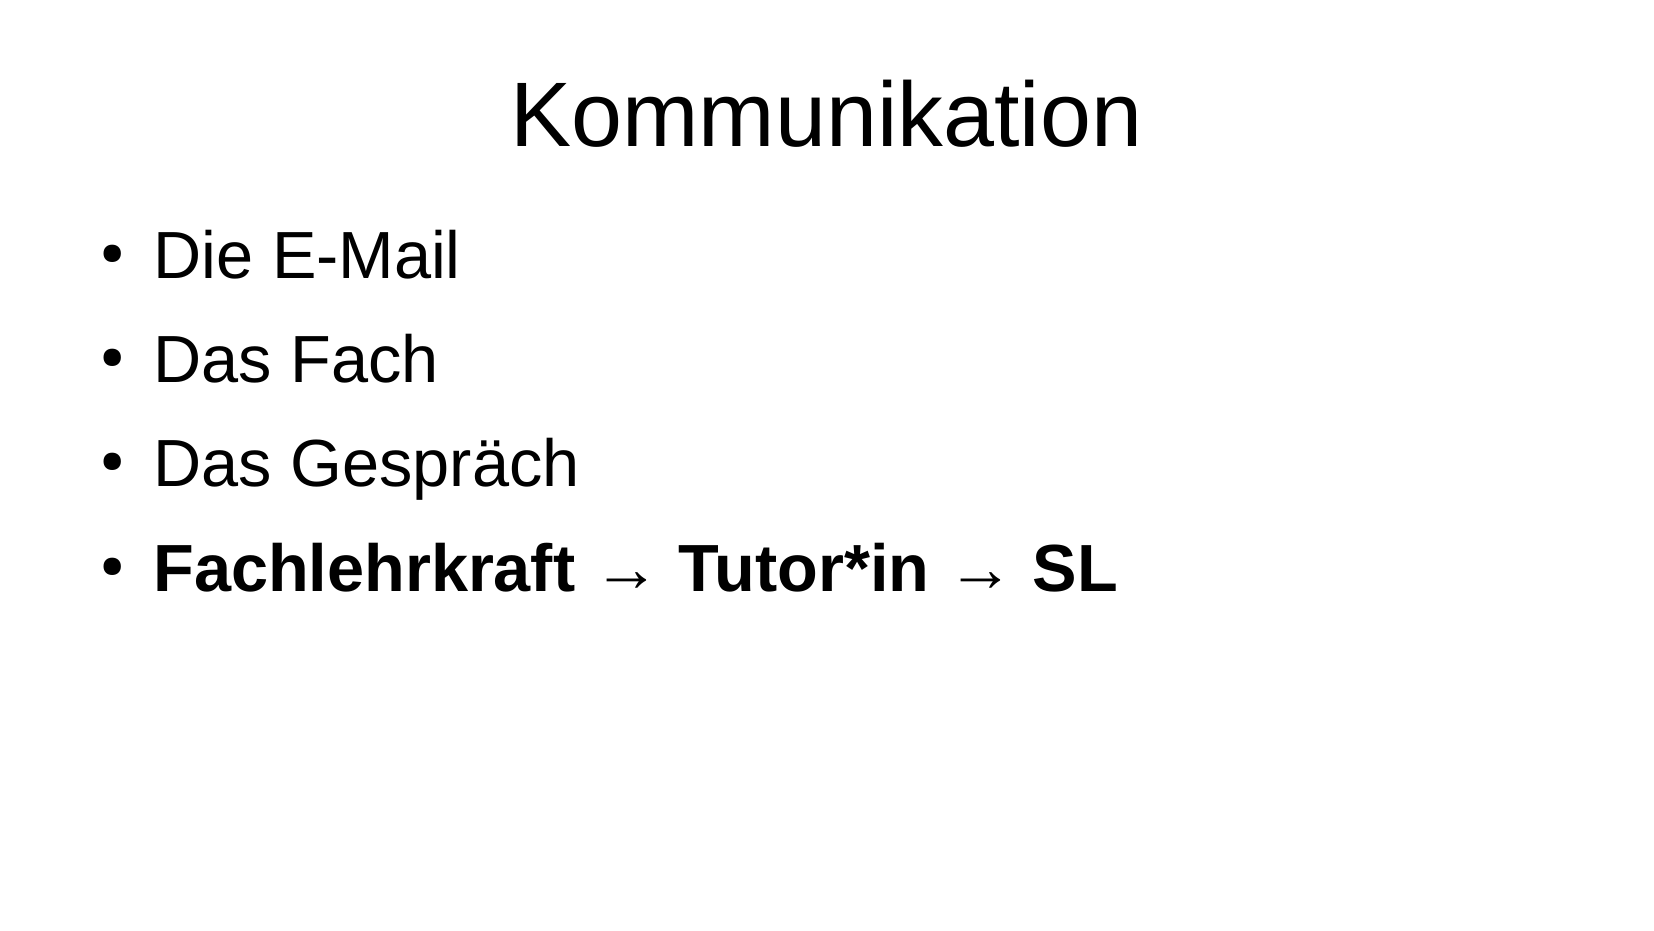

# Kommunikation
Die E-Mail
Das Fach
Das Gespräch
Fachlehrkraft → Tutor*in → SL